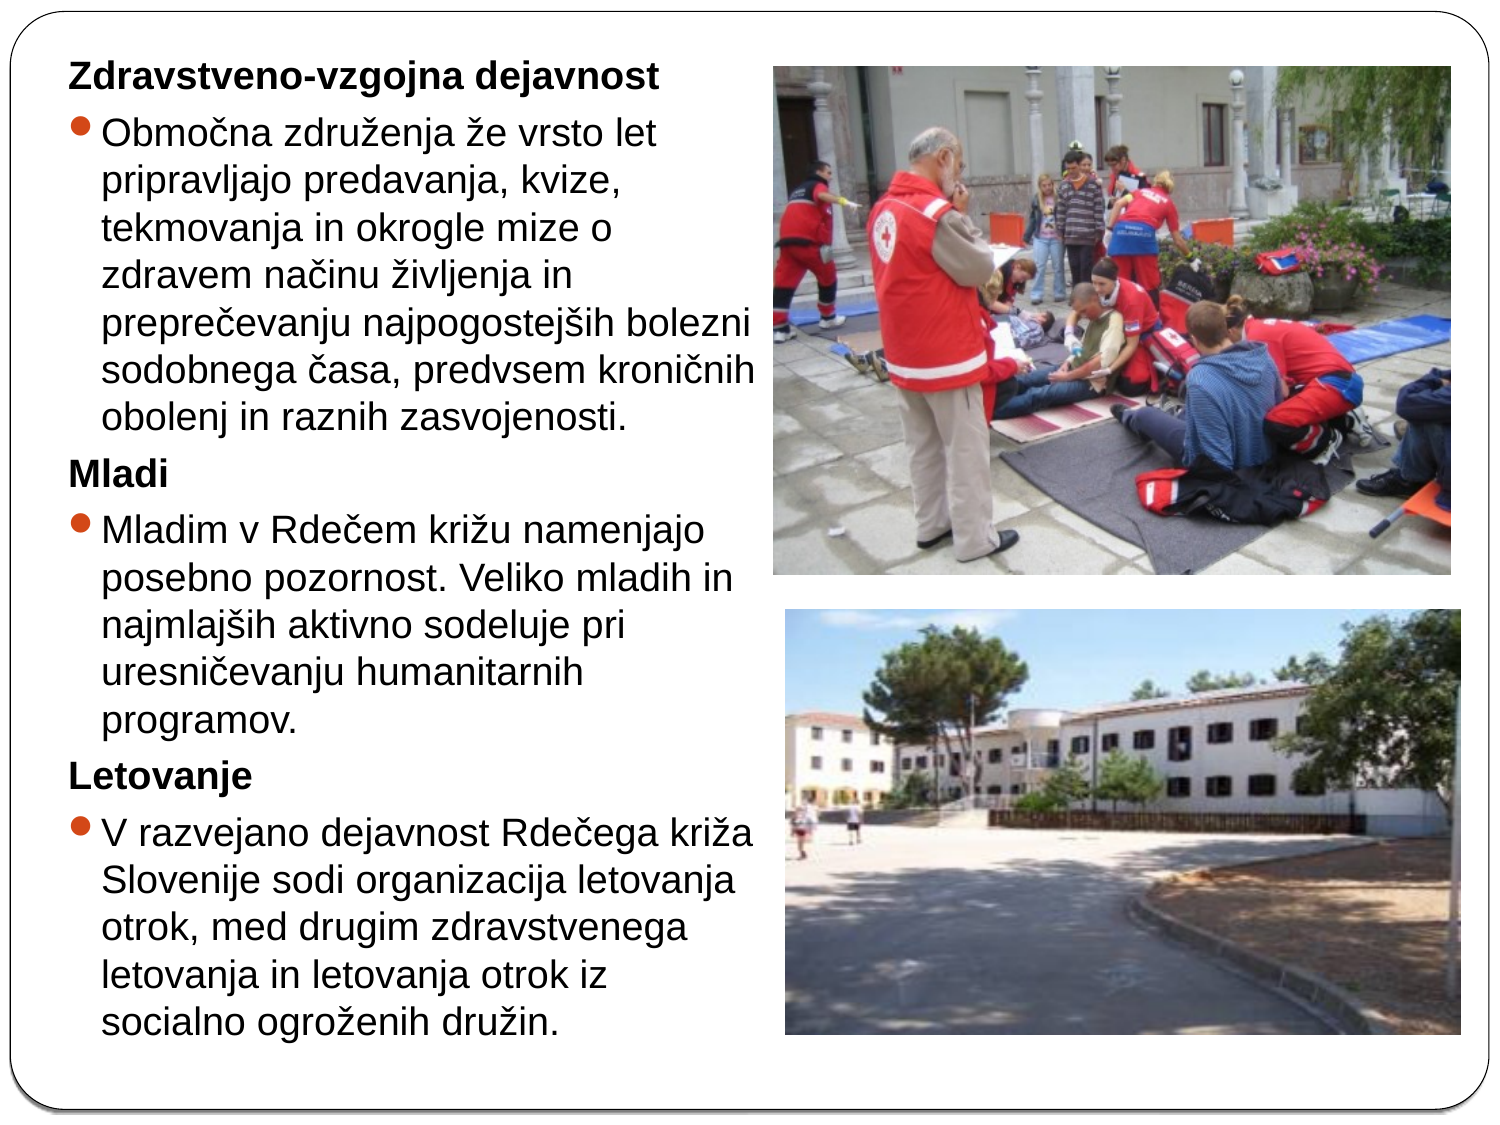

# Zdravstveno-vzgojna dejavnost
Območna združenja že vrsto let pripravljajo predavanja, kvize, tekmovanja in okrogle mize o zdravem načinu življenja in preprečevanju najpogostejših bolezni sodobnega časa, predvsem kroničnih obolenj in raznih zasvojenosti.
Mladi
Mladim v Rdečem križu namenjajo posebno pozornost. Veliko mladih in najmlajših aktivno sodeluje pri uresničevanju humanitarnih programov.
Letovanje
V razvejano dejavnost Rdečega križa Slovenije sodi organizacija letovanja otrok, med drugim zdravstvenega letovanja in letovanja otrok iz socialno ogroženih družin.